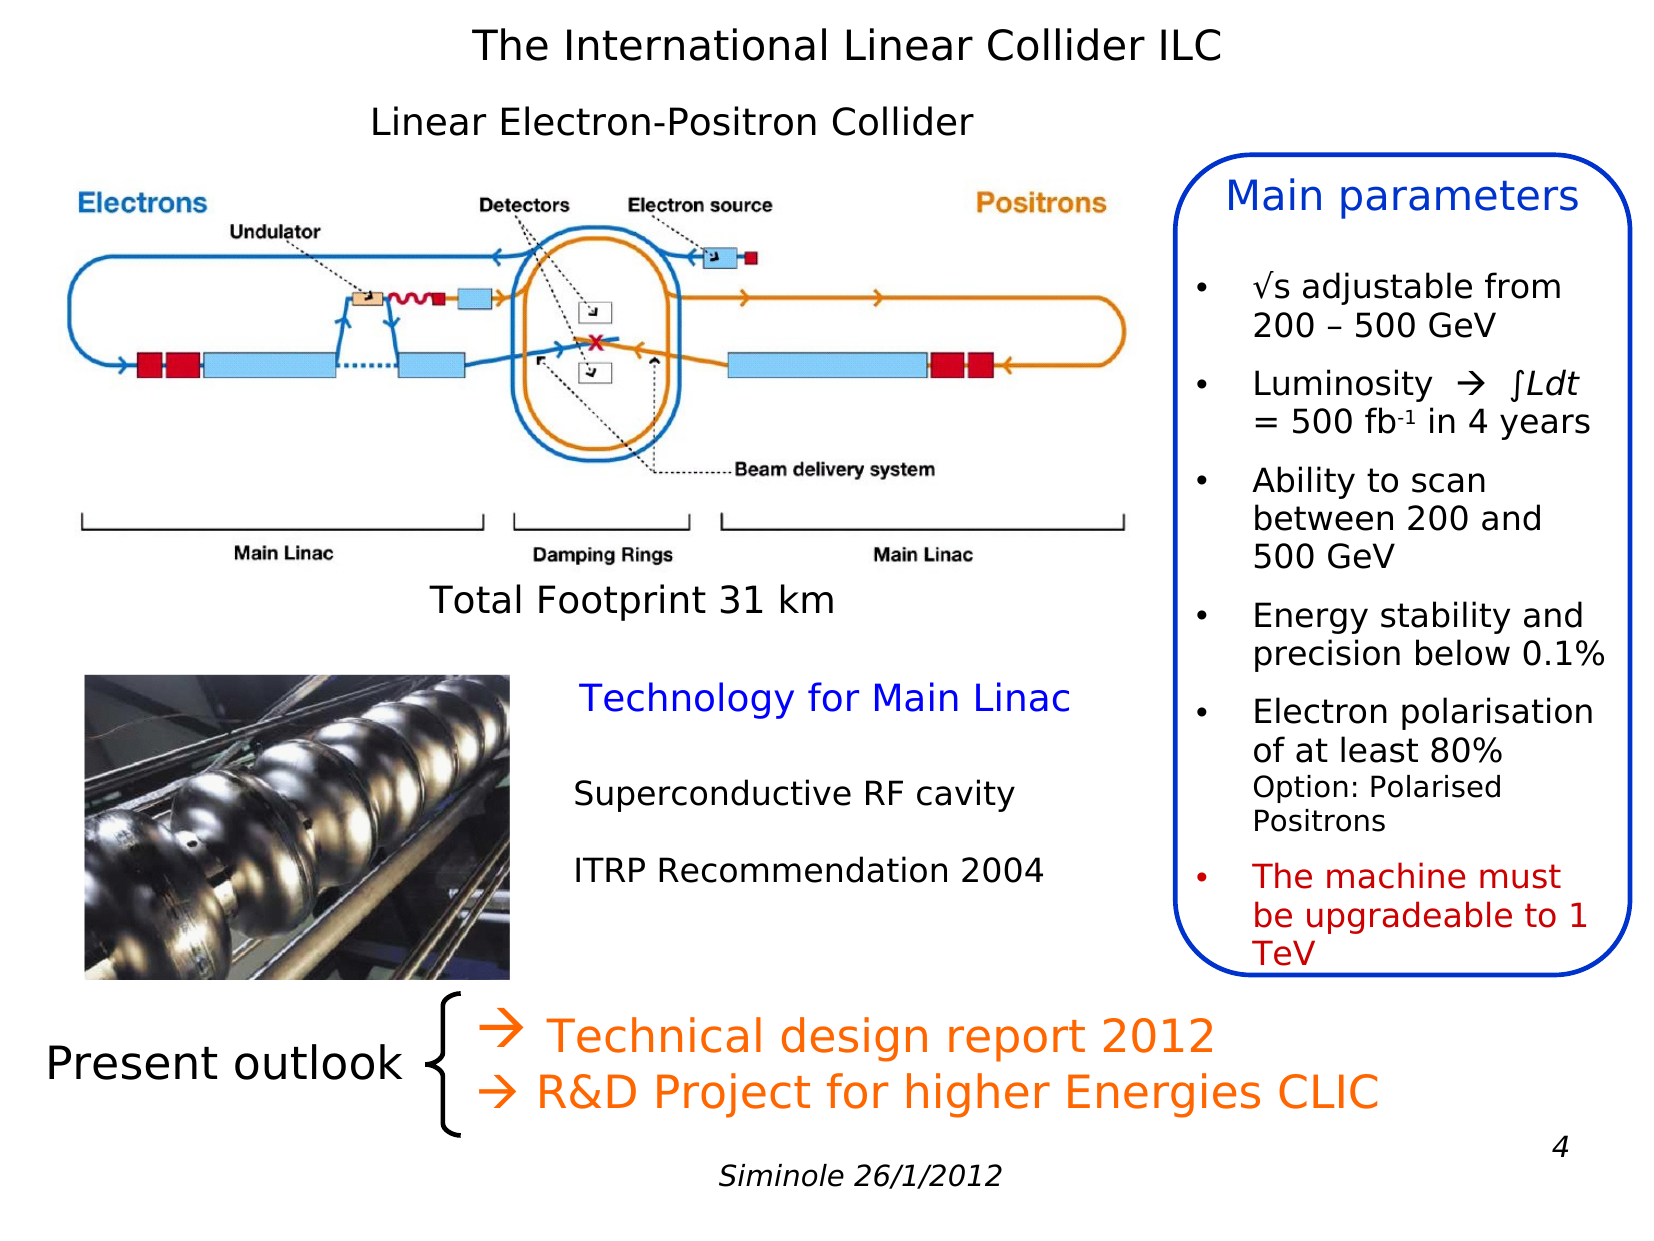

The International Linear Collider ILC
Linear Electron-Positron Collider
Main parameters
√s adjustable from 200 – 500 GeV
Luminosity  ∫Ldt = 500 fb-1 in 4 years
Ability to scan between 200 and 500 GeV
Energy stability and precision below 0.1%
Electron polarisation of at least 80% Option: Polarised Positrons
The machine must be upgradeable to 1 TeV
Total Footprint 31 km
Technology for Main Linac
Superconductive RF cavity
ITRP Recommendation 2004
 Technical design report 2012
 R&D Project for higher Energies CLIC
Present outlook
Comite d'evaluation
4